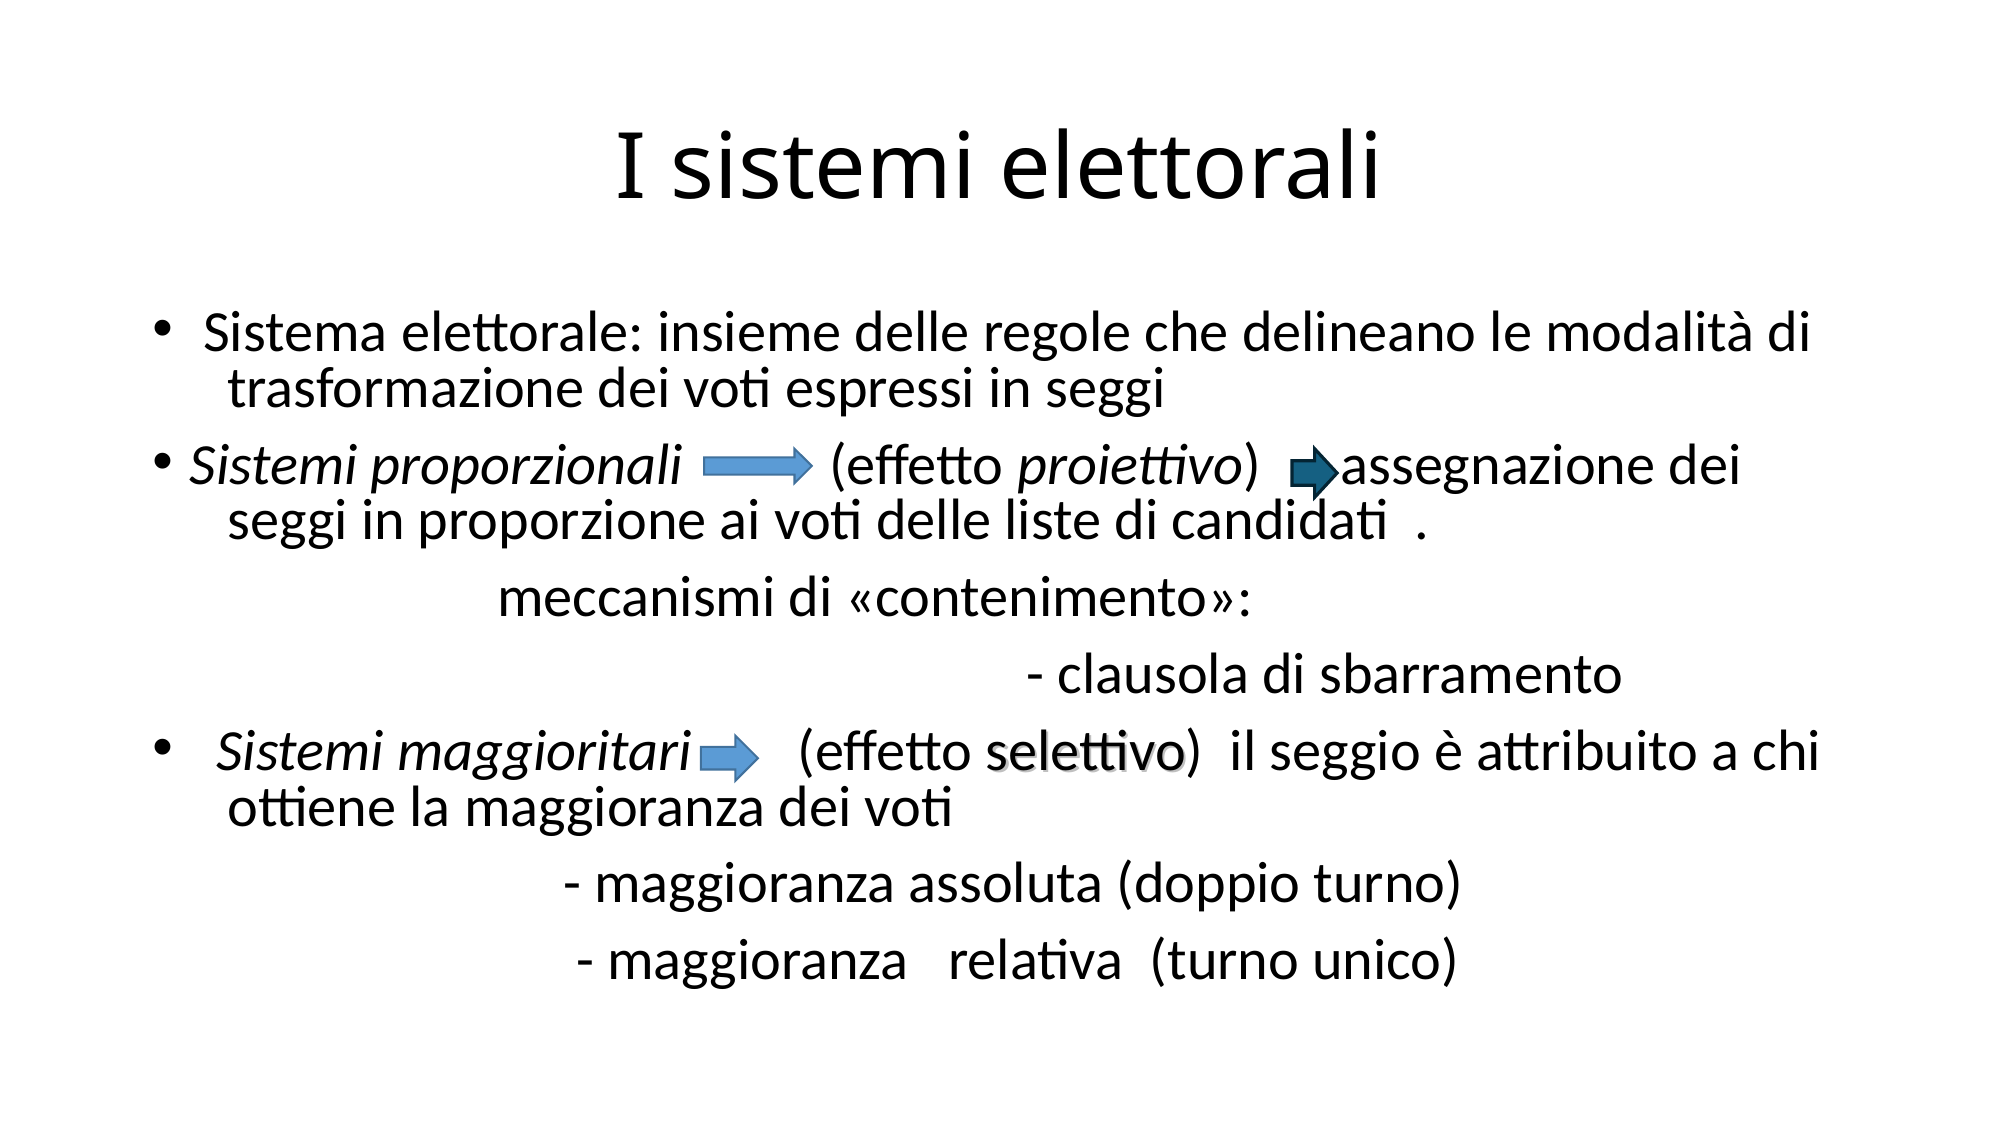

# I sistemi elettorali
 Sistema elettorale: insieme delle regole che delineano le modalità di trasformazione dei voti espressi in seggi
Sistemi proporzionali (effetto proiettivo) assegnazione dei seggi in proporzione ai voti delle liste di candidati .
 meccanismi di «contenimento»:
 - clausola di sbarramento
 Sistemi maggioritari (effetto selettivo) il seggio è attribuito a chi ottiene la maggioranza dei voti
 - maggioranza assoluta (doppio turno)
 - maggioranza relativa (turno unico)